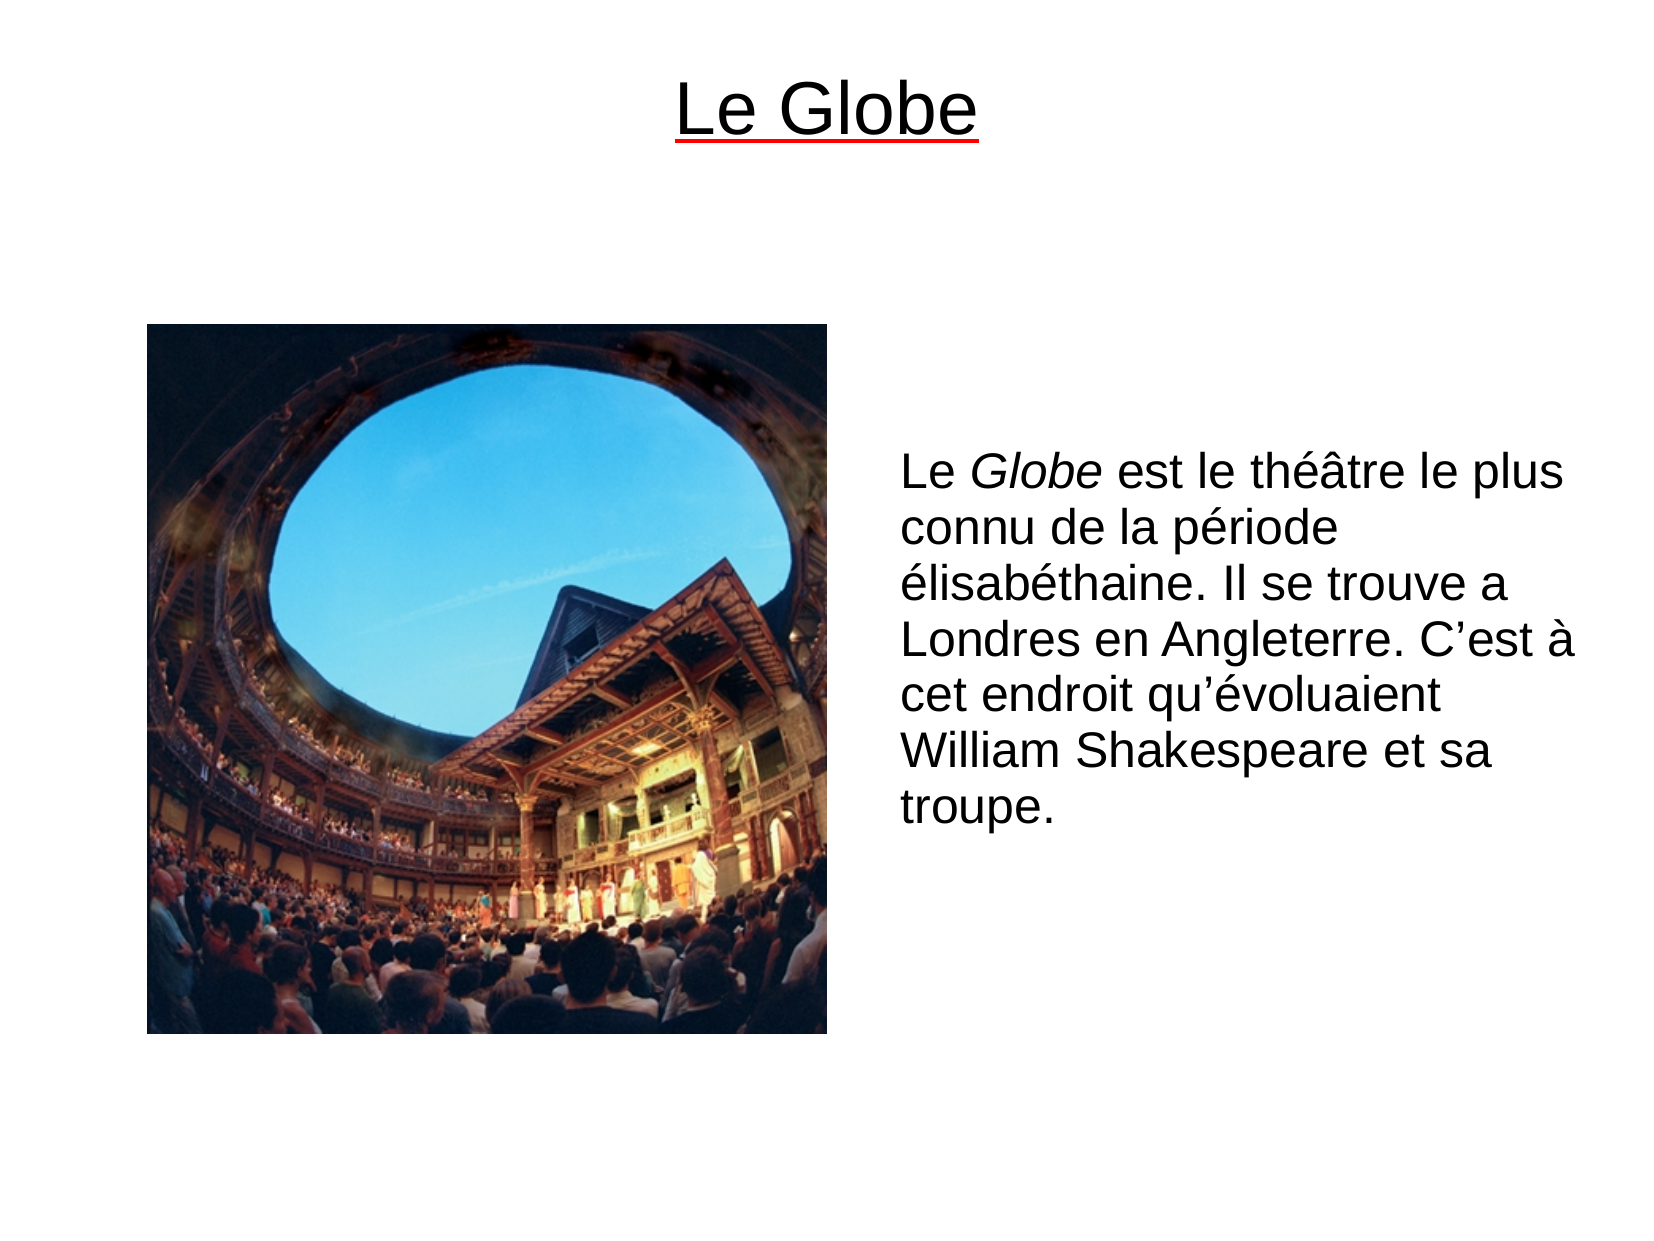

Le Globe
Le Globe est le théâtre le plus connu de la période élisabéthaine. Il se trouve a Londres en Angleterre. C’est à cet endroit qu’évoluaient William Shakespeare et sa troupe.